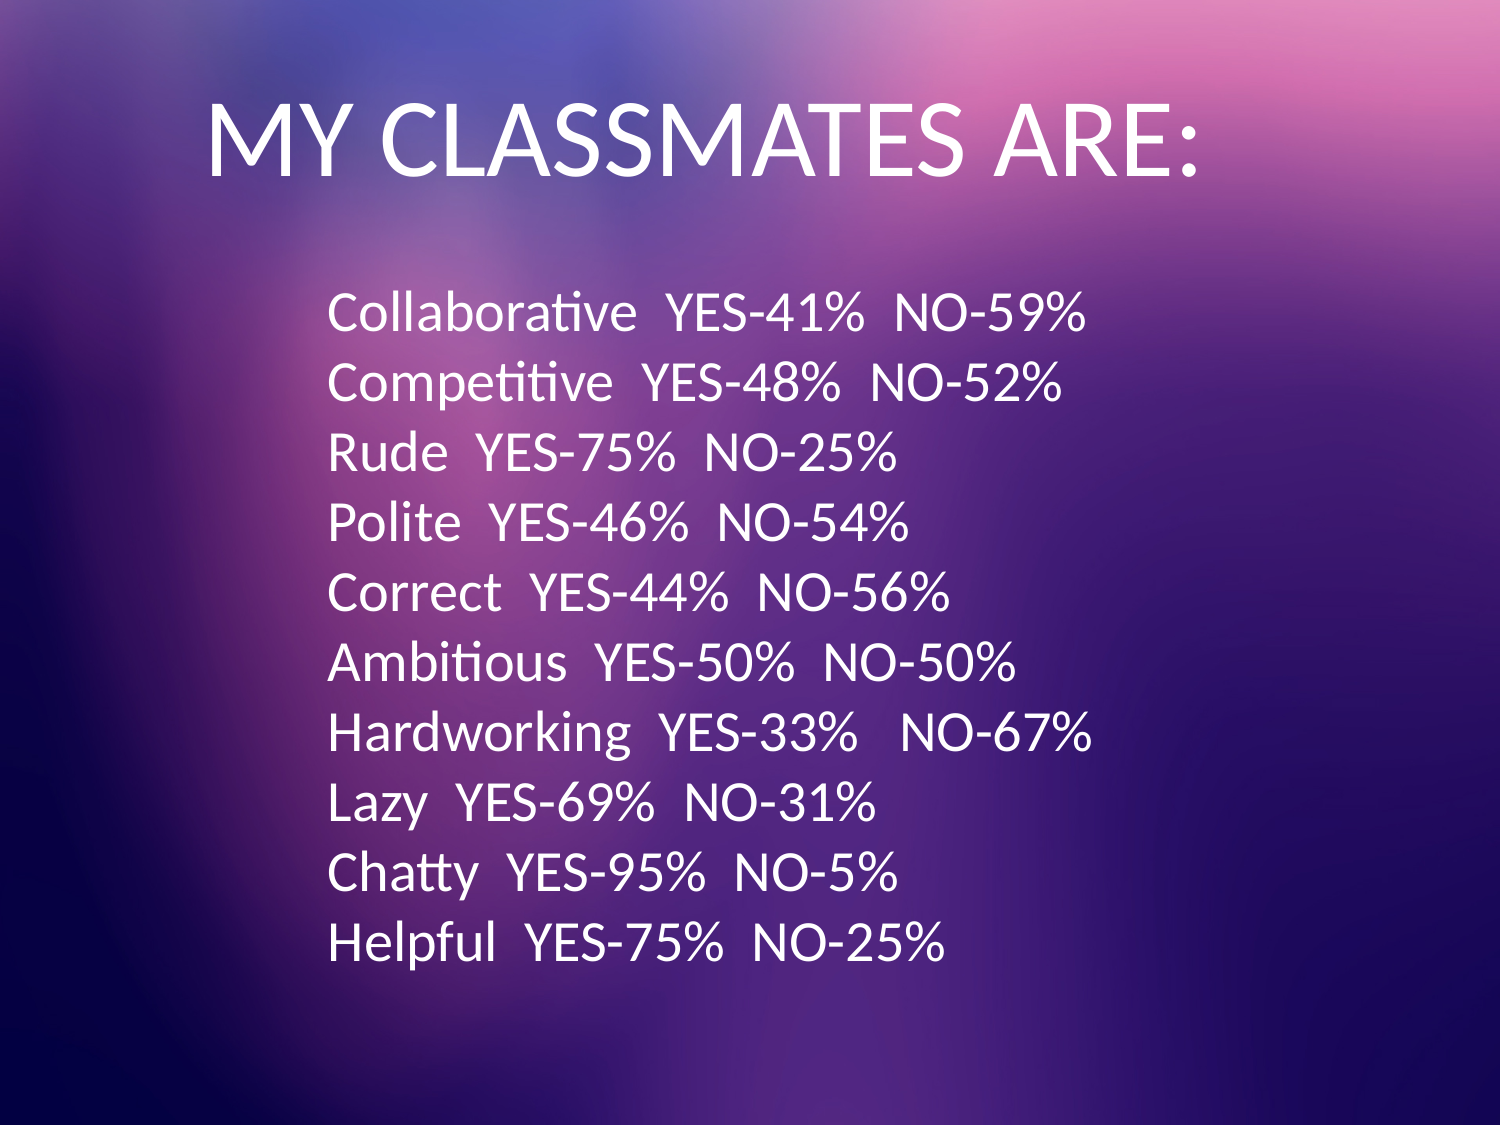

MY CLASSMATES ARE:
Collaborative YES-41% NO-59%
Competitive YES-48% NO-52%
Rude YES-75% NO-25%
Polite YES-46% NO-54%
Correct YES-44% NO-56%
Ambitious YES-50% NO-50%
Hardworking YES-33% NO-67%
Lazy YES-69% NO-31%
Chatty YES-95% NO-5%
Helpful YES-75% NO-25%